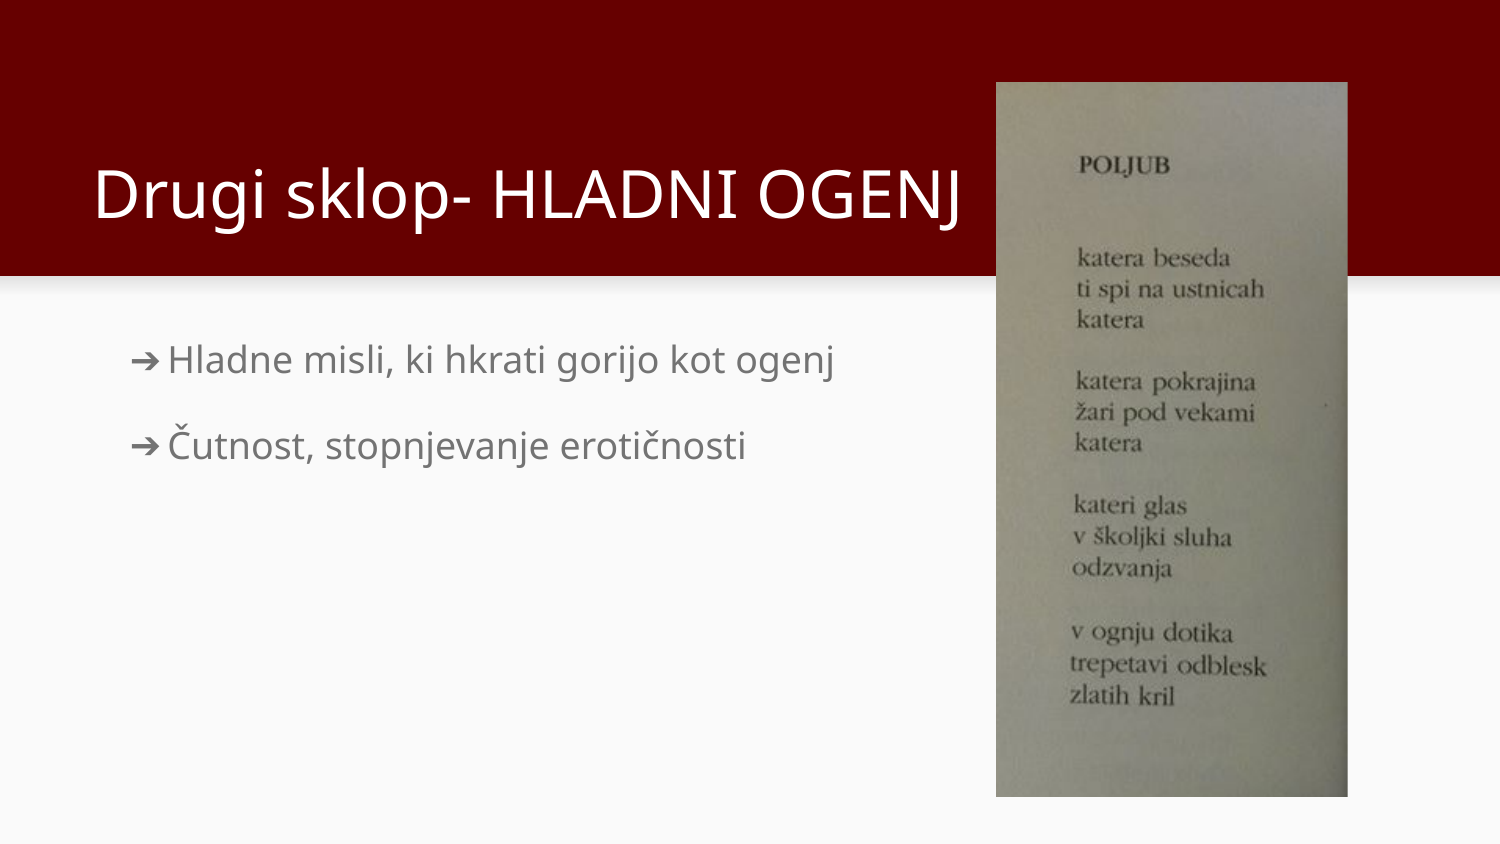

# Drugi sklop- HLADNI OGENJ
Hladne misli, ki hkrati gorijo kot ogenj
Čutnost, stopnjevanje erotičnosti